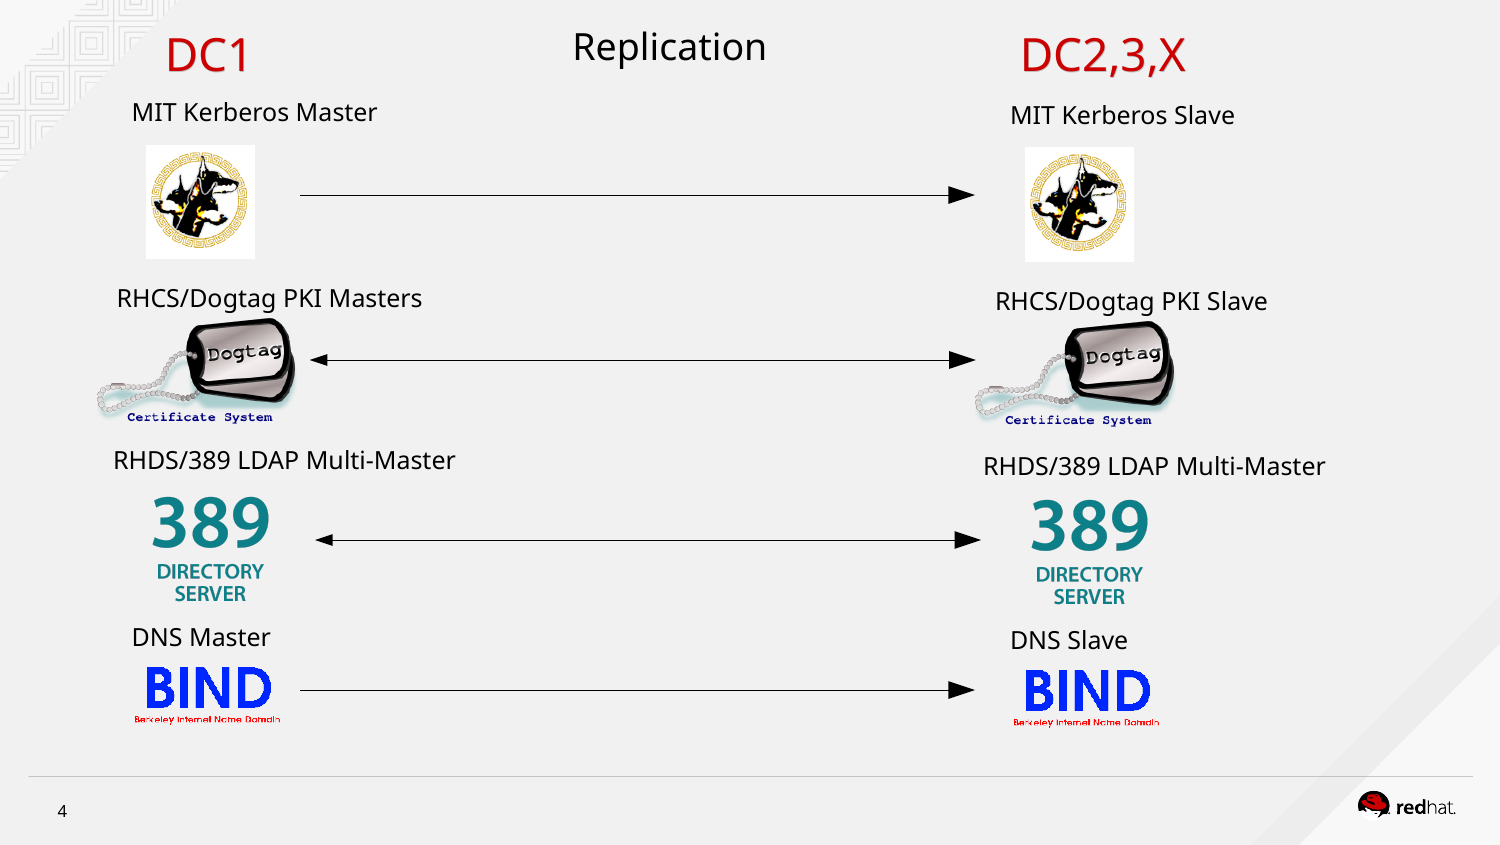

Replication
DC1
DC2,3,X
MIT Kerberos Master
MIT Kerberos Slave
RHCS/Dogtag PKI Masters
RHCS/Dogtag PKI Slave
RHDS/389 LDAP Multi-Master
RHDS/389 LDAP Multi-Master
DNS Master
DNS Slave
4